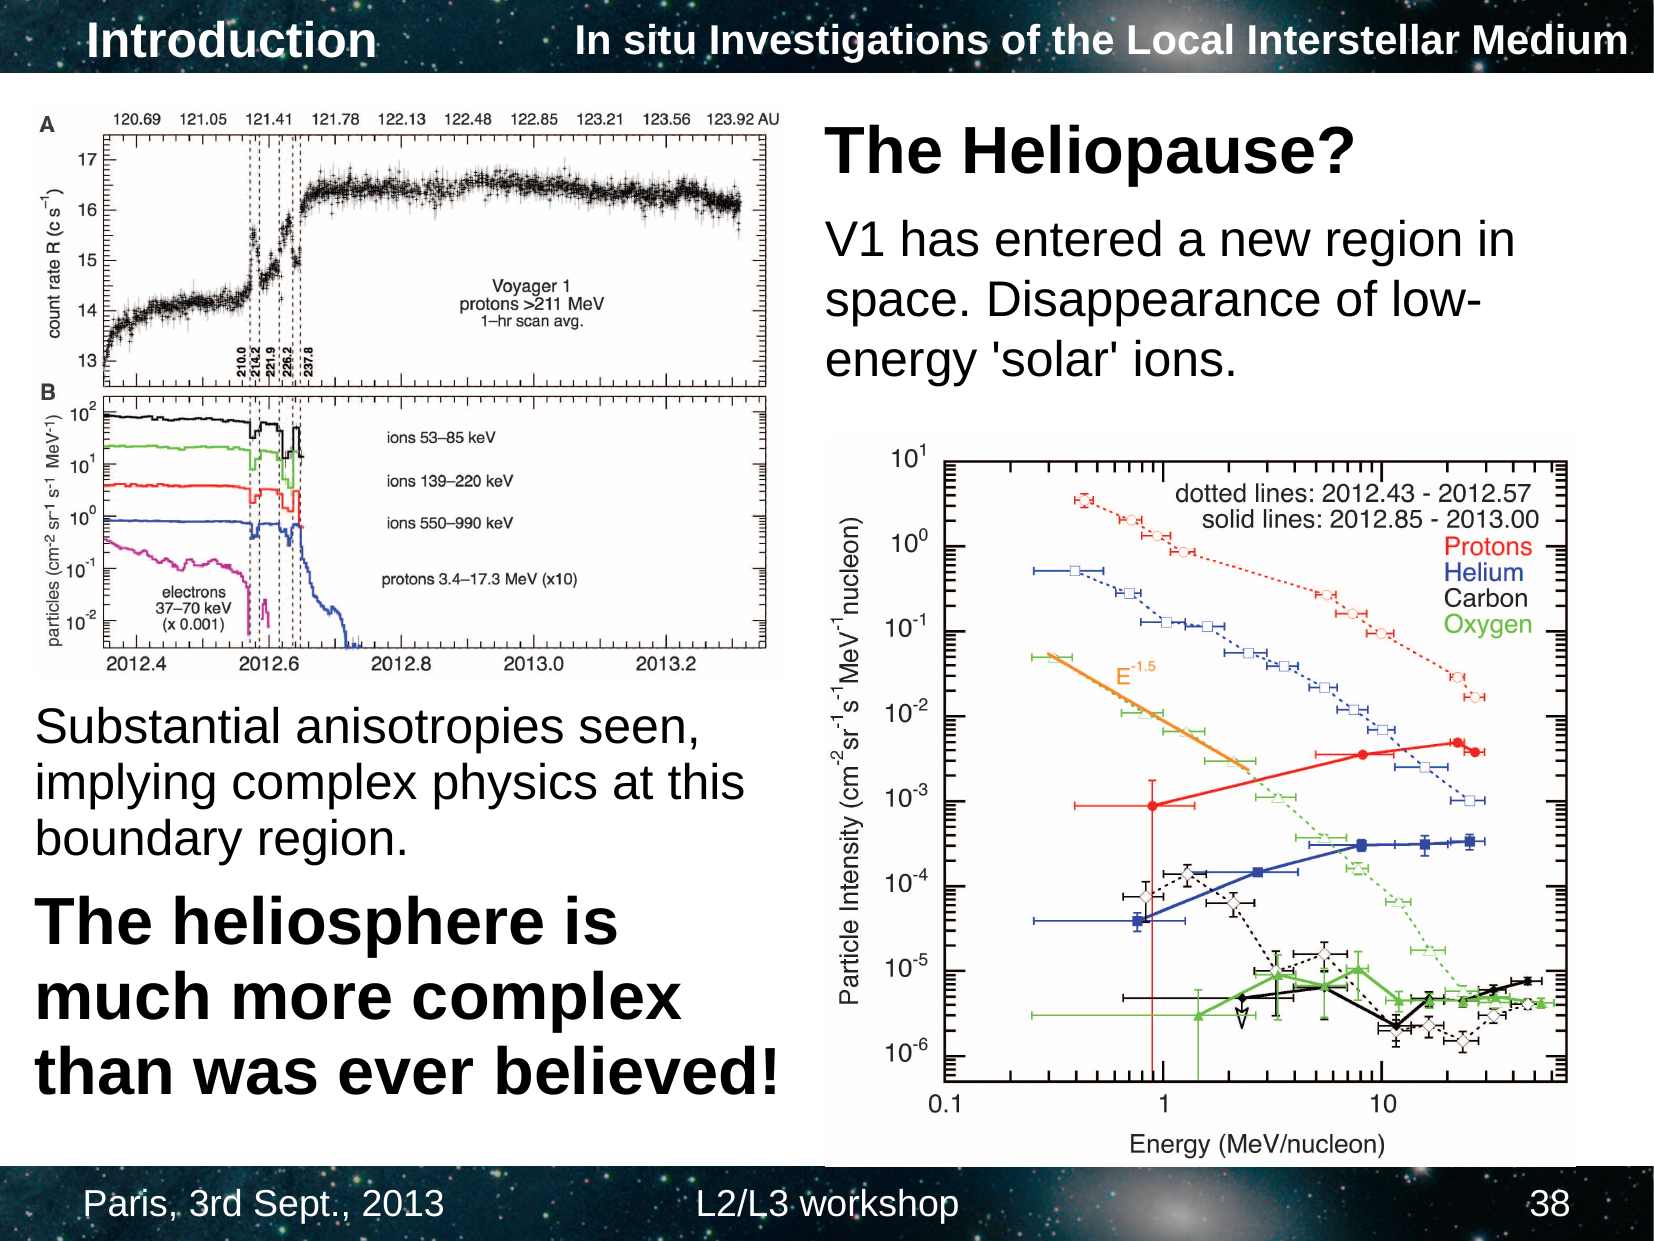

Introduction
The Heliopause?
V1 has entered a new region in space. Disappearance of low-energy 'solar' ions.
Substantial anisotropies seen, implying complex physics at this boundary region.
The heliosphere is much more complex than was ever believed!